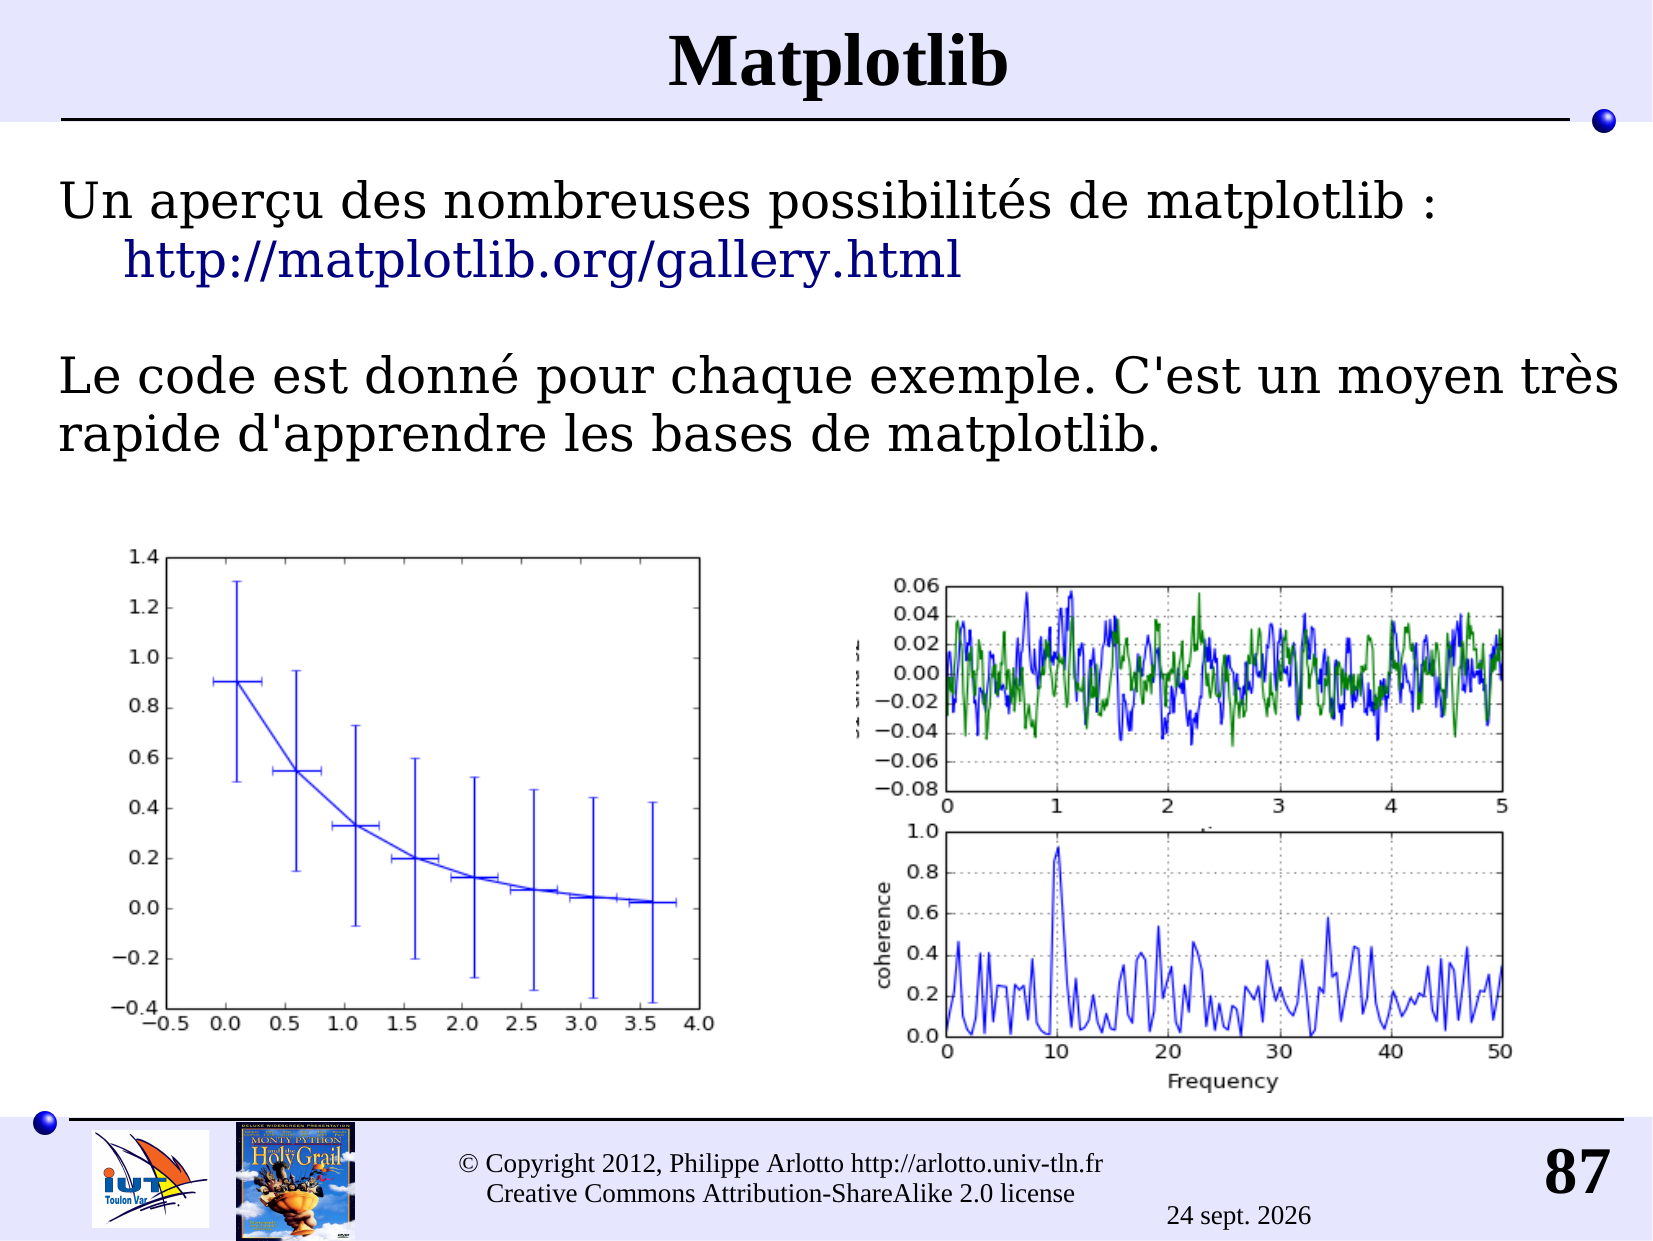

# Matplotlib
Un aperçu des nombreuses possibilités de matplotlib :
 http://matplotlib.org/gallery.html
Le code est donné pour chaque exemple. C'est un moyen très
rapide d'apprendre les bases de matplotlib.